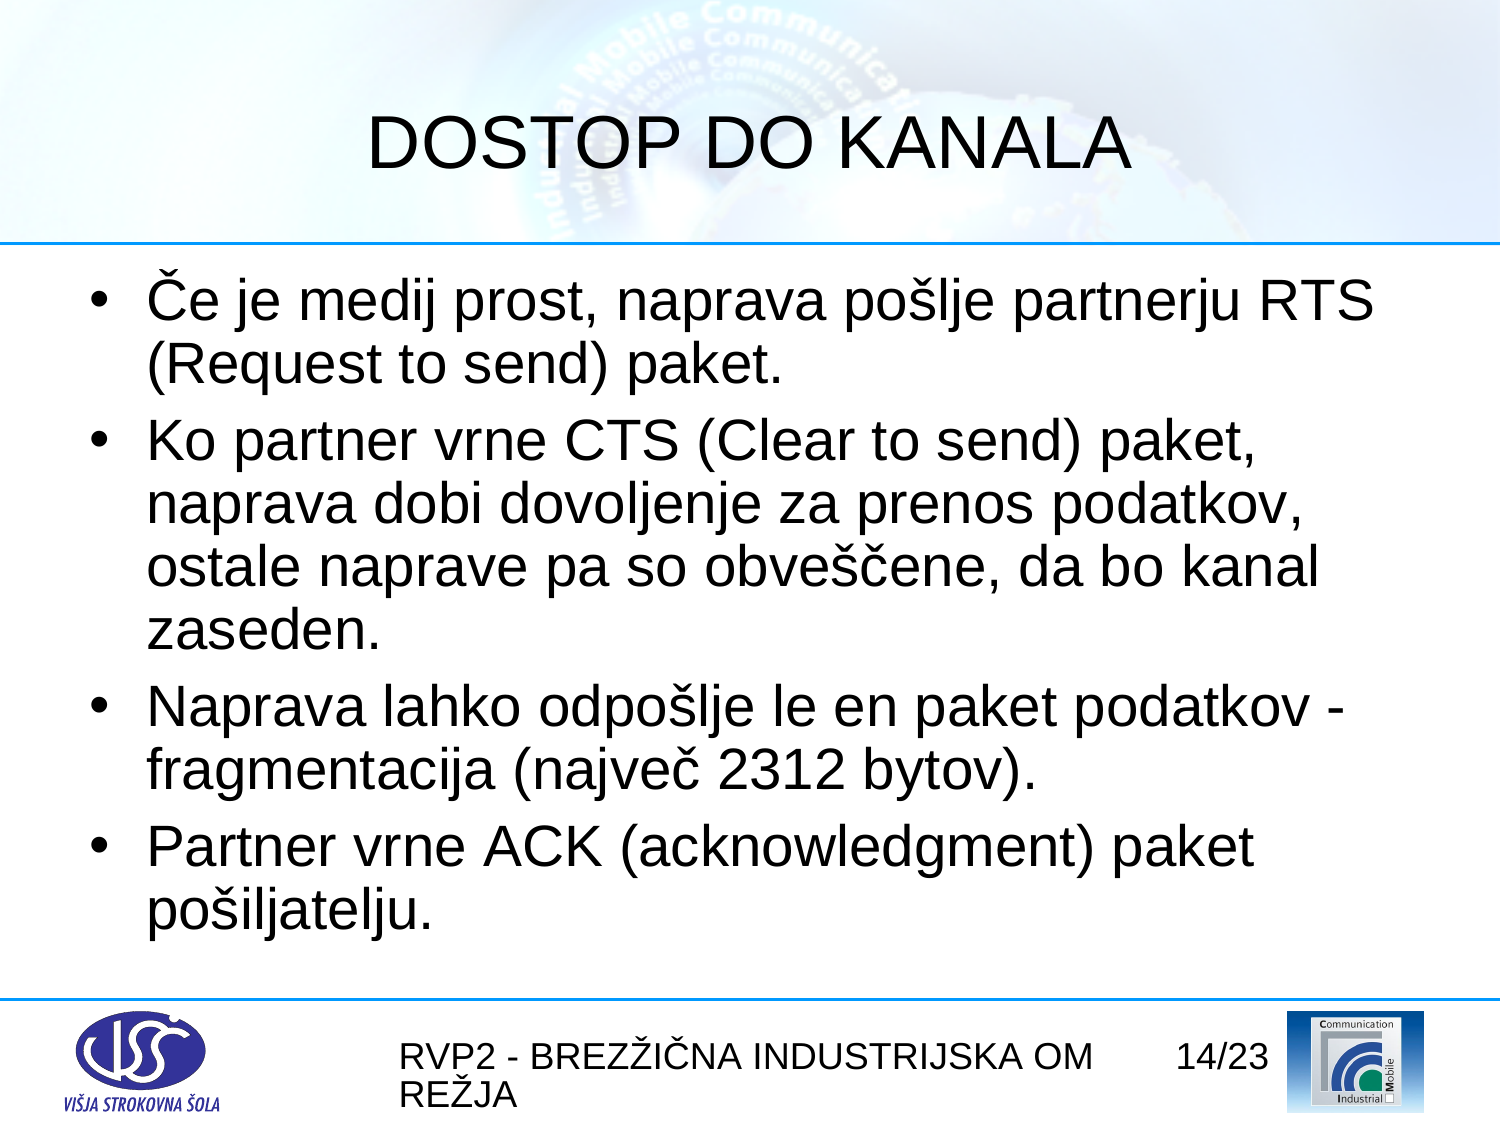

# DOSTOP DO KANALA
Če je medij prost, naprava pošlje partnerju RTS (Request to send) paket.
Ko partner vrne CTS (Clear to send) paket, naprava dobi dovoljenje za prenos podatkov, ostale naprave pa so obveščene, da bo kanal zaseden.
Naprava lahko odpošlje le en paket podatkov - fragmentacija (največ 2312 bytov).
Partner vrne ACK (acknowledgment) paket pošiljatelju.
RVP2 - BREZŽIČNA INDUSTRIJSKA OMREŽJA
14